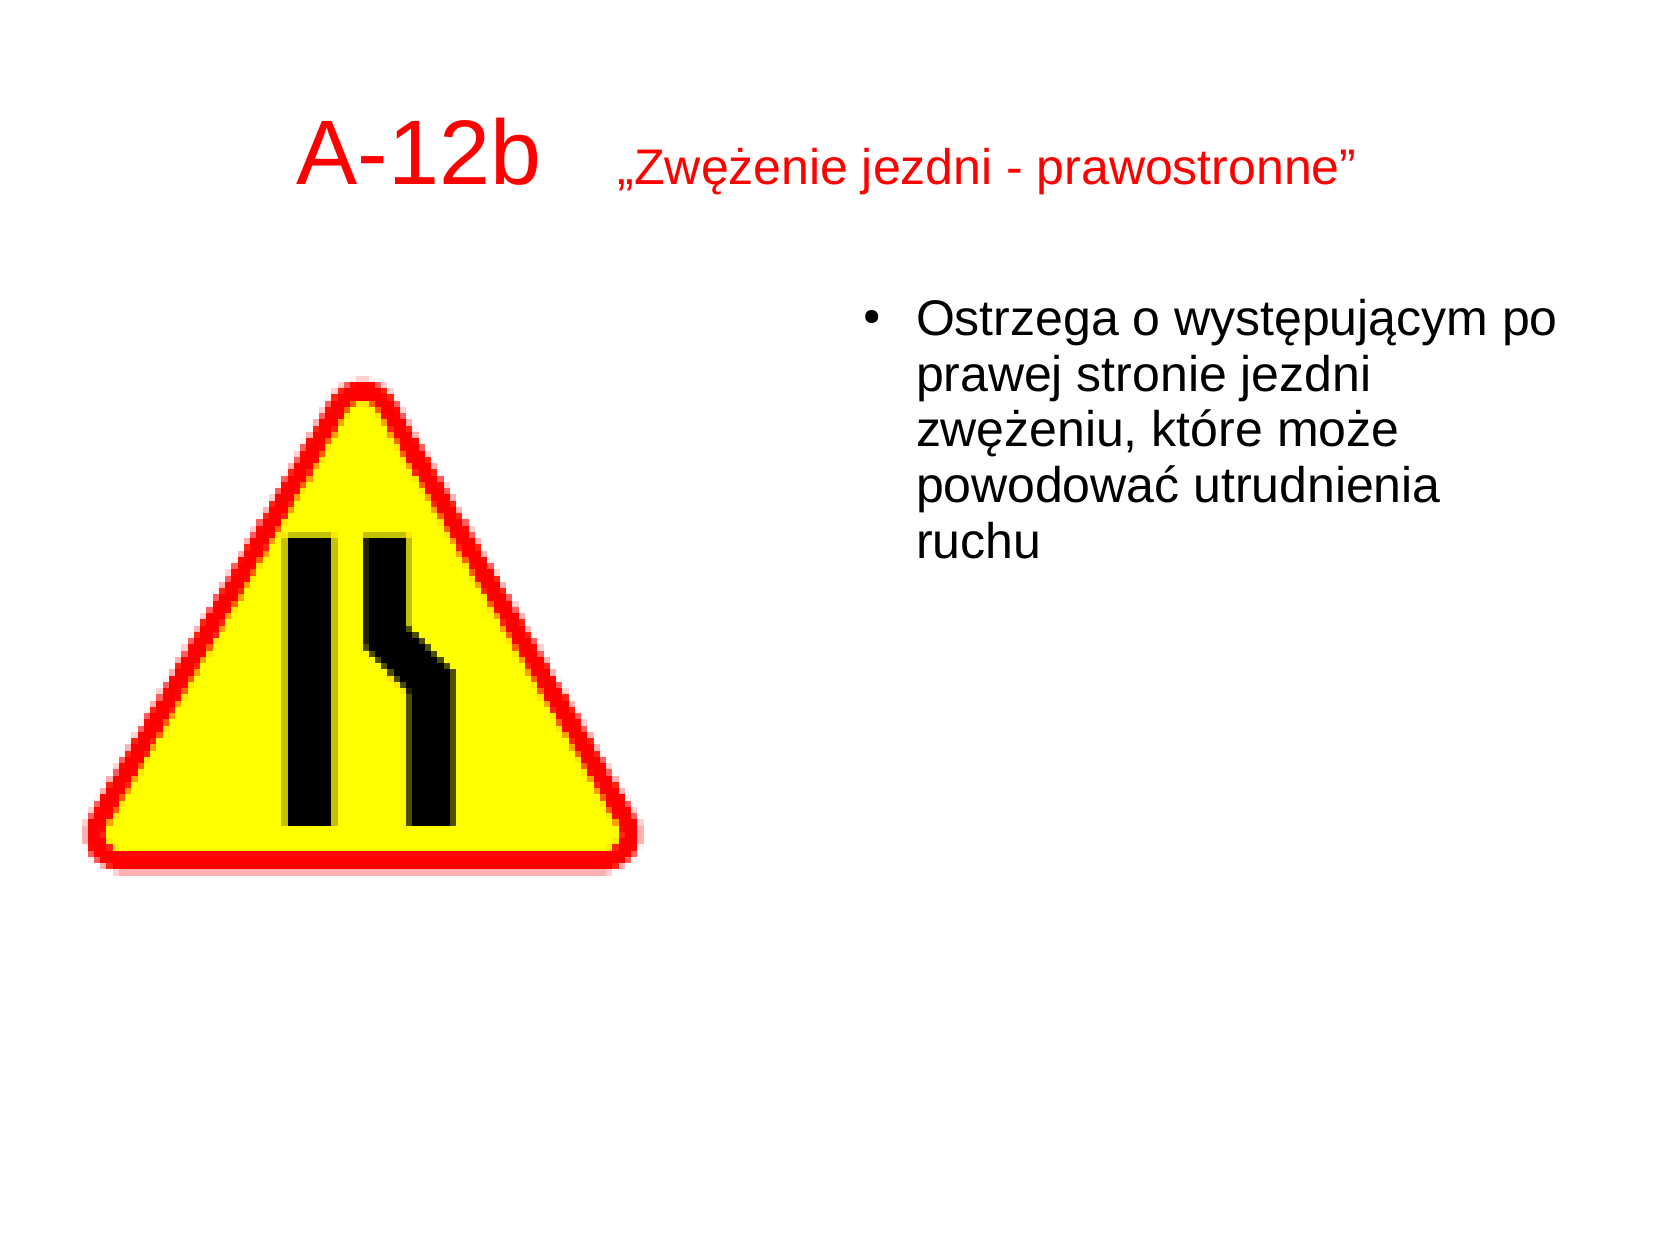

# A-12b „Zwężenie jezdni - prawostronne”
Ostrzega o występującym po prawej stronie jezdni zwężeniu, które może powodować utrudnienia ruchu